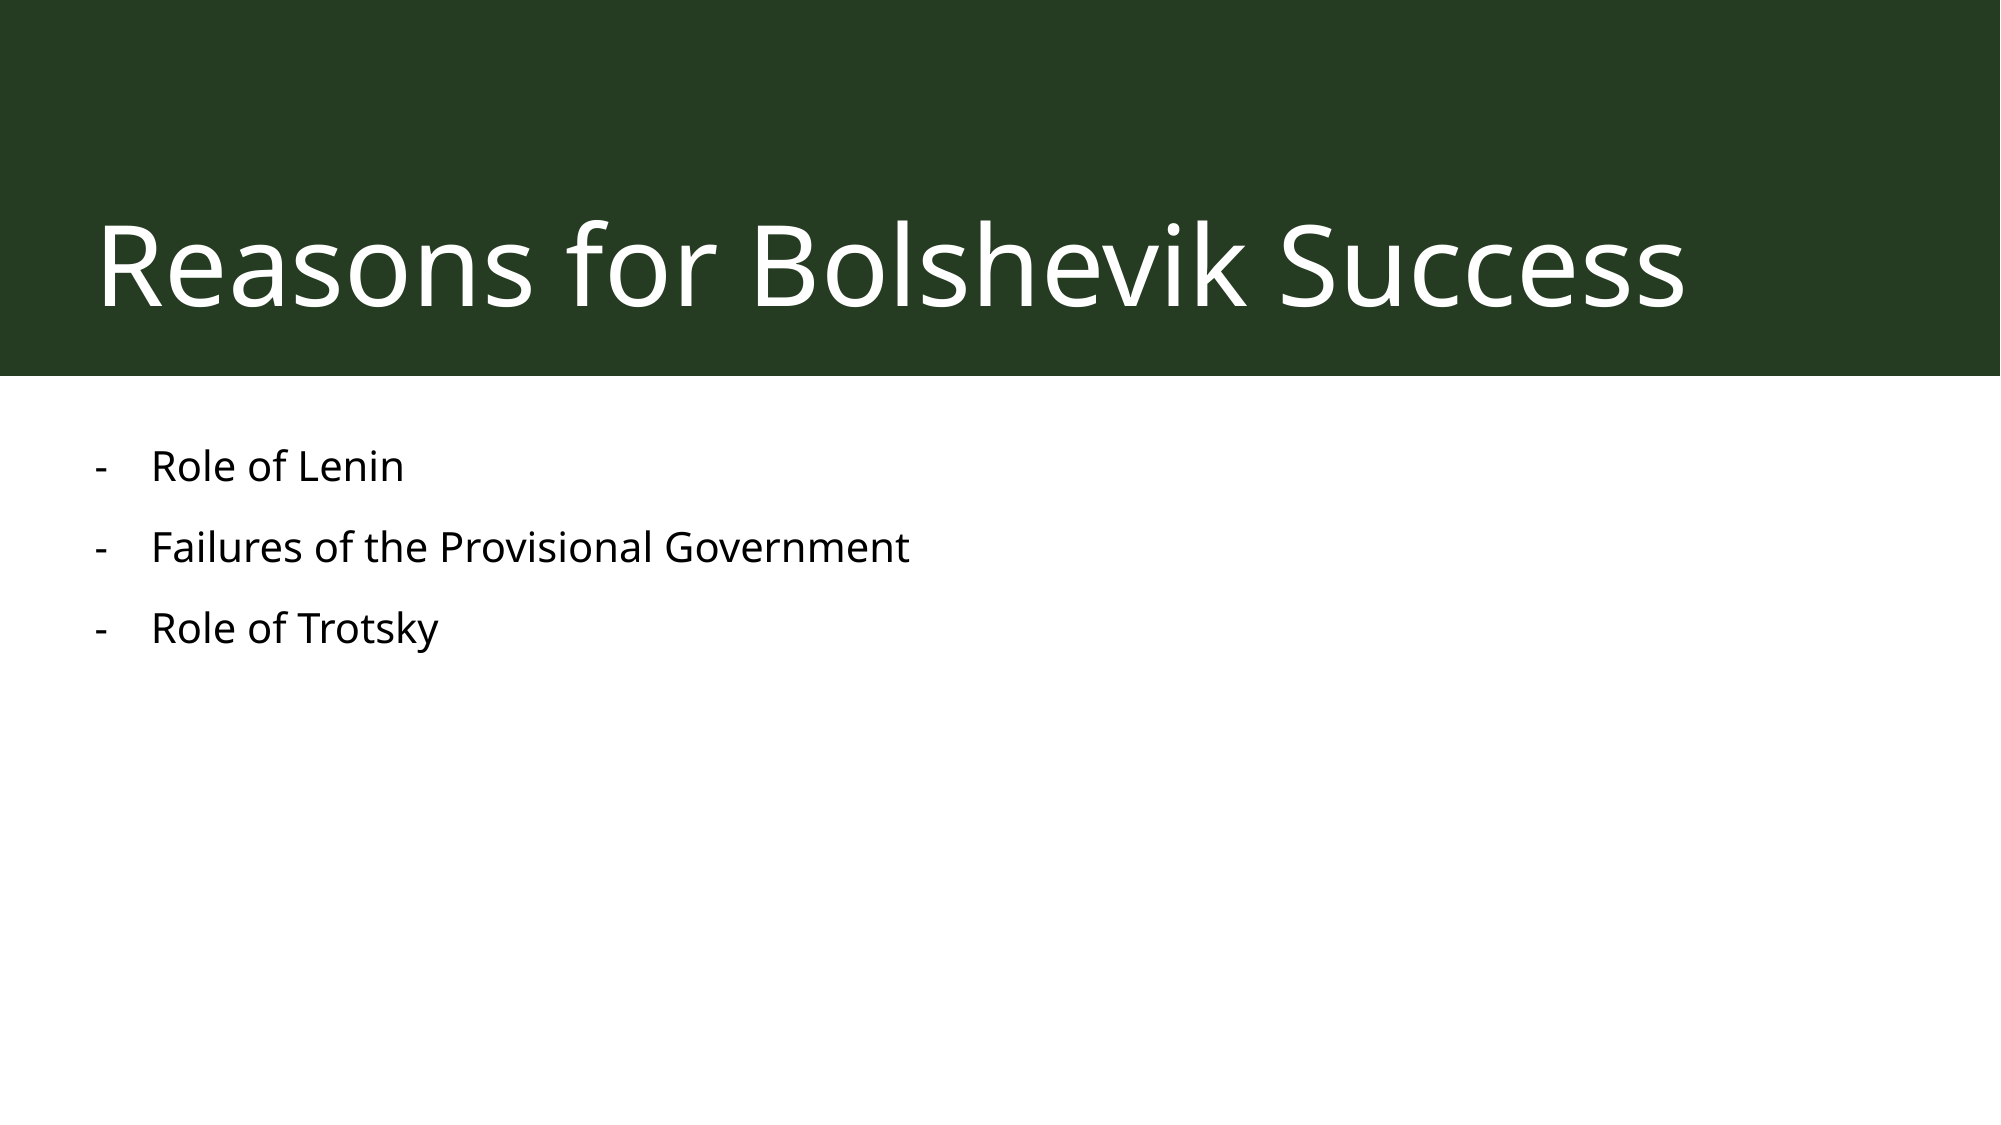

# Reasons for Bolshevik Success
Role of Lenin
Failures of the Provisional Government
Role of Trotsky